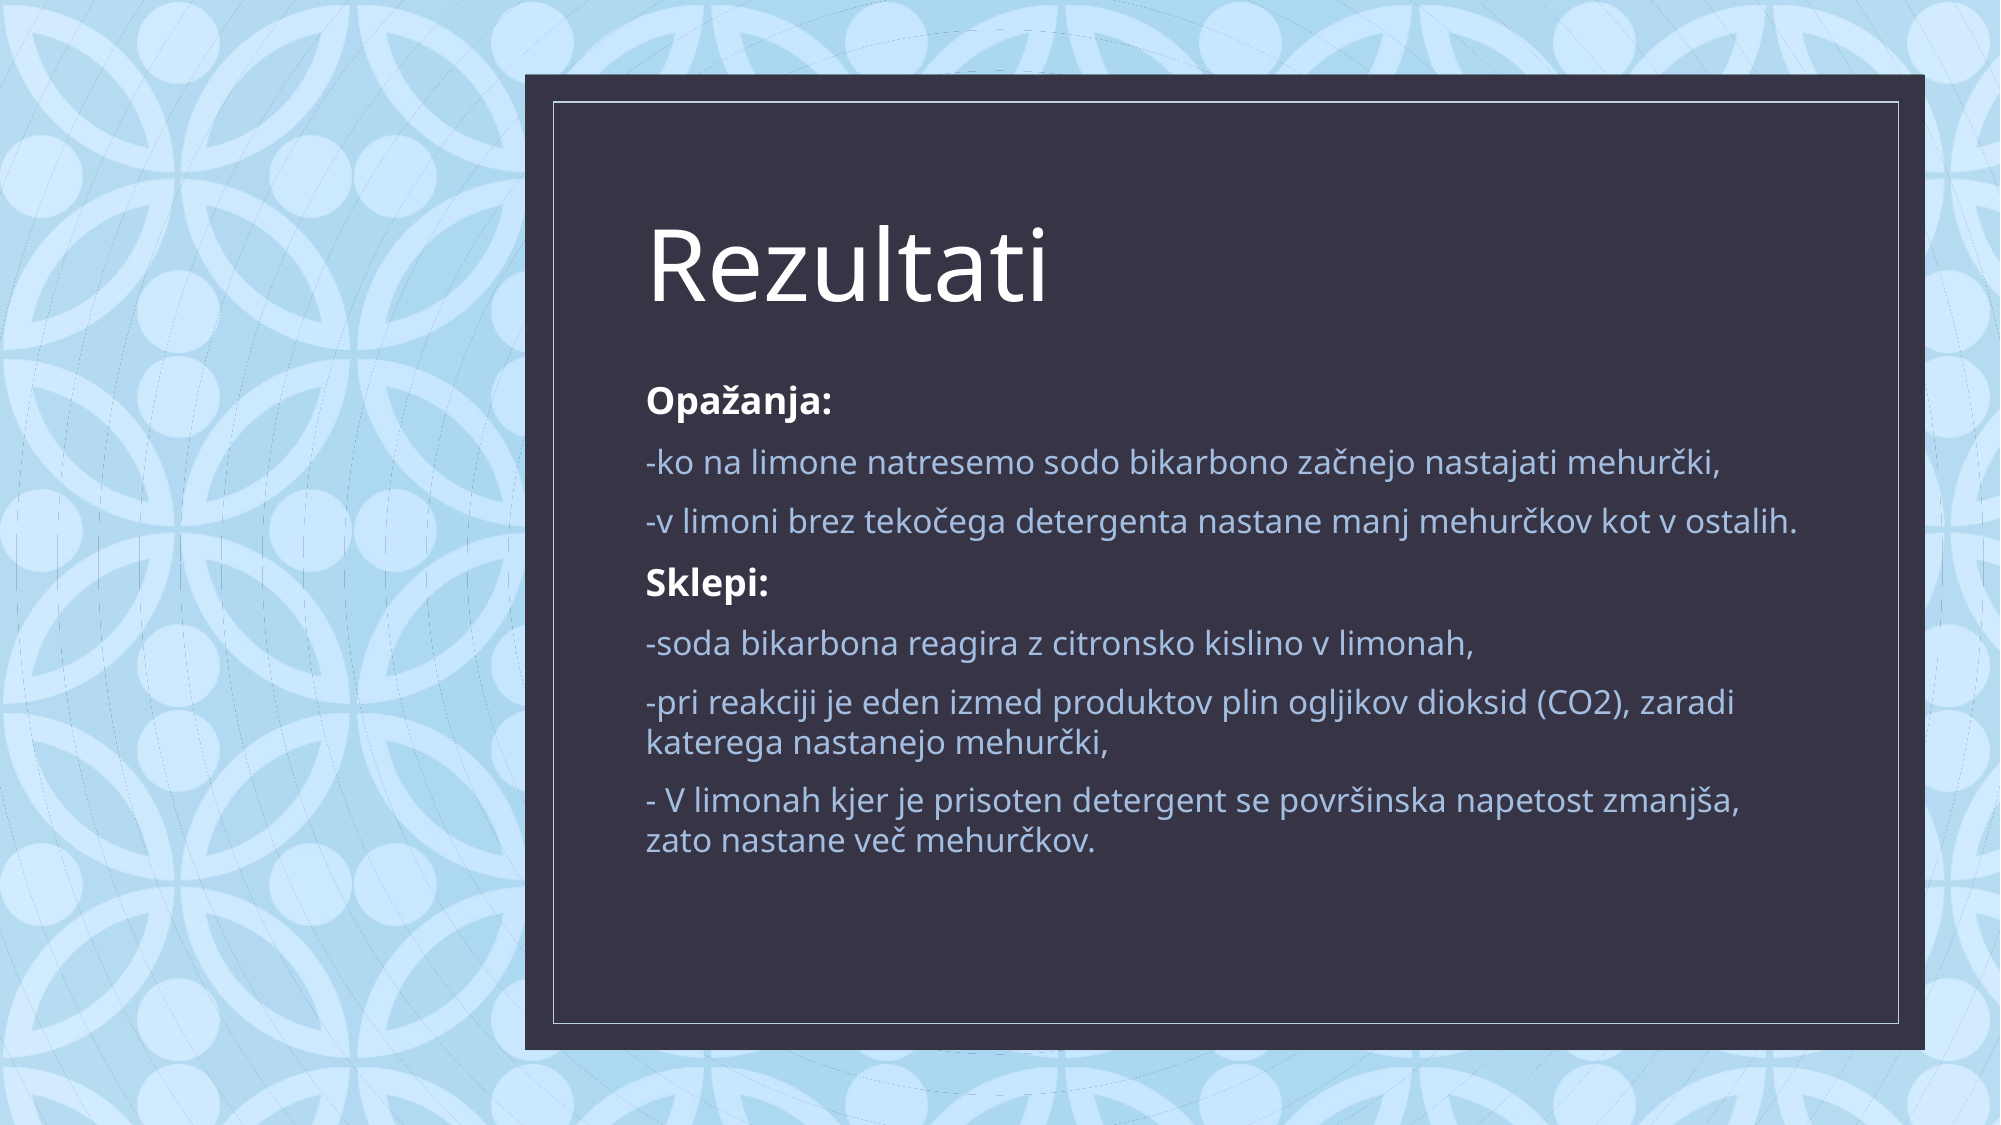

# Rezultati
Opažanja:
-ko na limone natresemo sodo bikarbono začnejo nastajati mehurčki,
-v limoni brez tekočega detergenta nastane manj mehurčkov kot v ostalih.
Sklepi:
-soda bikarbona reagira z citronsko kislino v limonah,
-pri reakciji je eden izmed produktov plin ogljikov dioksid (CO2), zaradi katerega nastanejo mehurčki,
- V limonah kjer je prisoten detergent se površinska napetost zmanjša, zato nastane več mehurčkov.